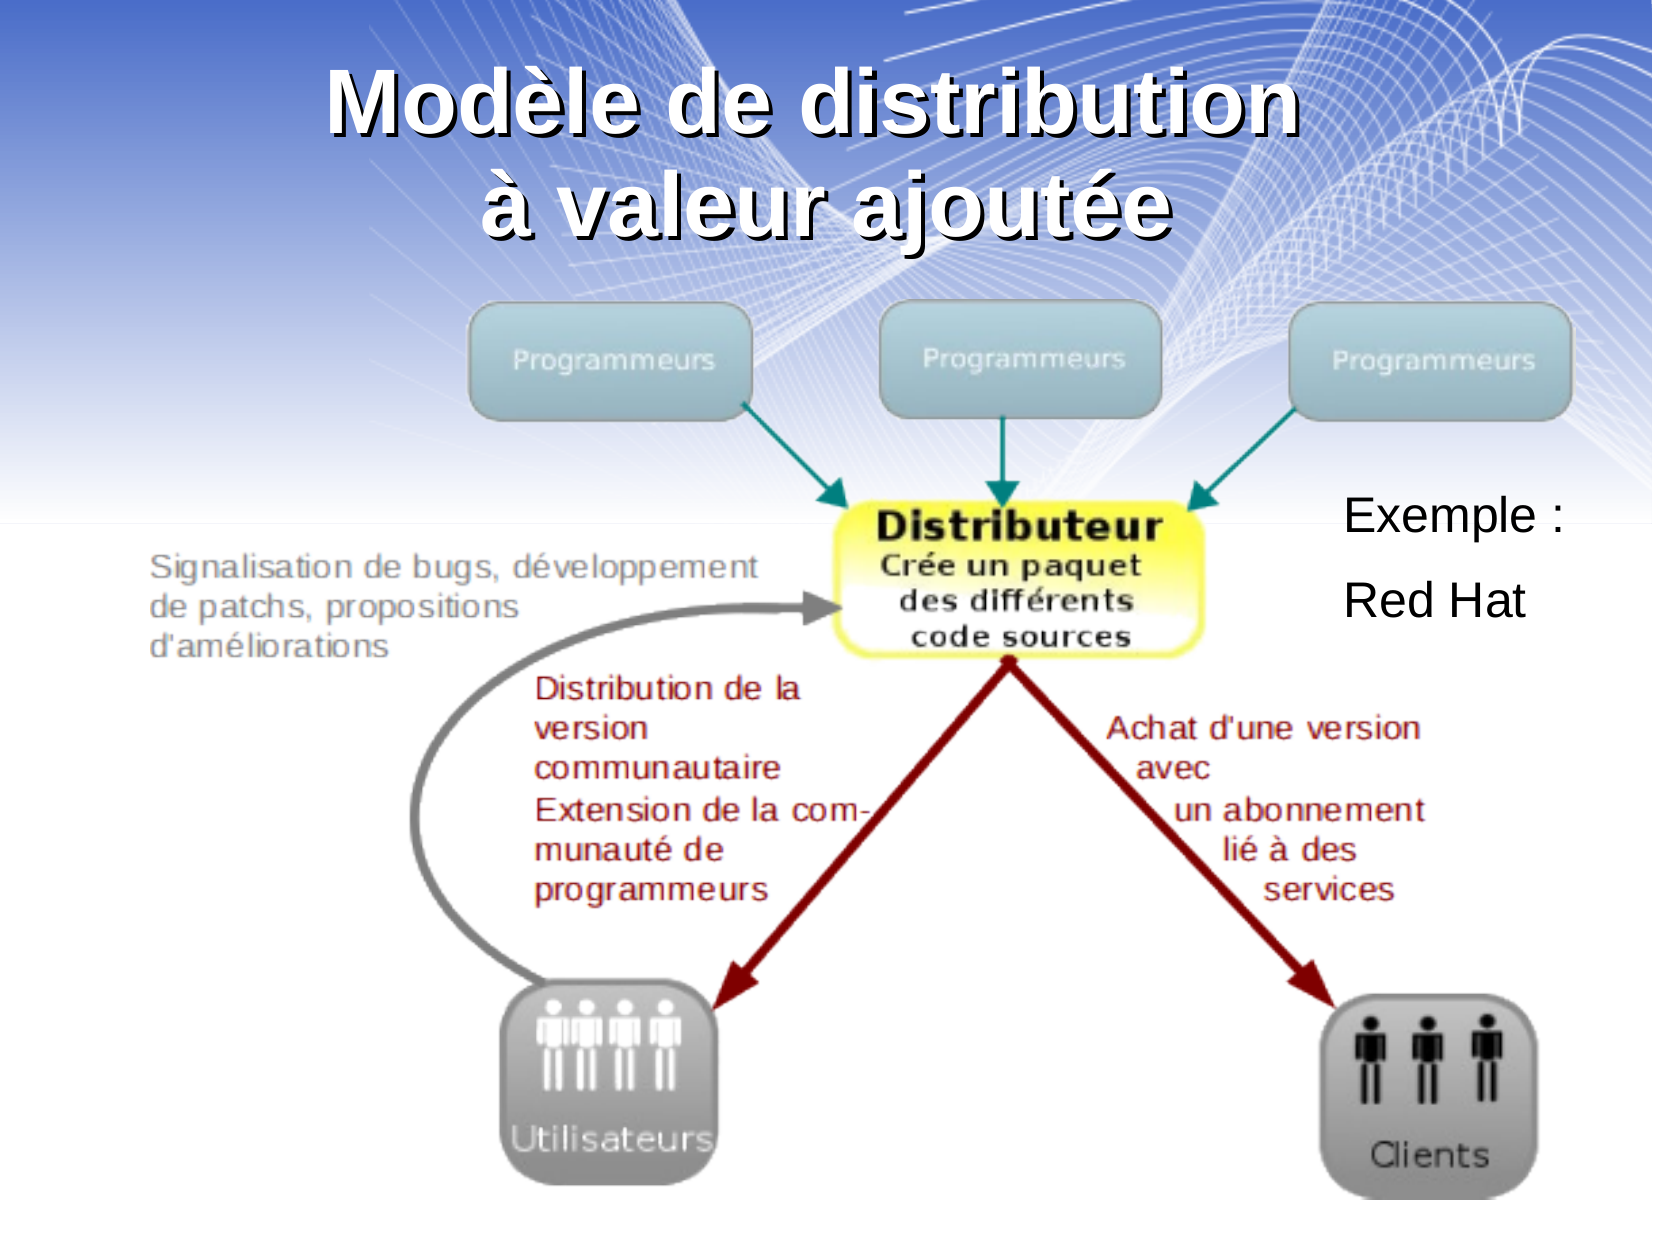

# Modèle de distribution à valeur ajoutée
Exemple :
Red Hat